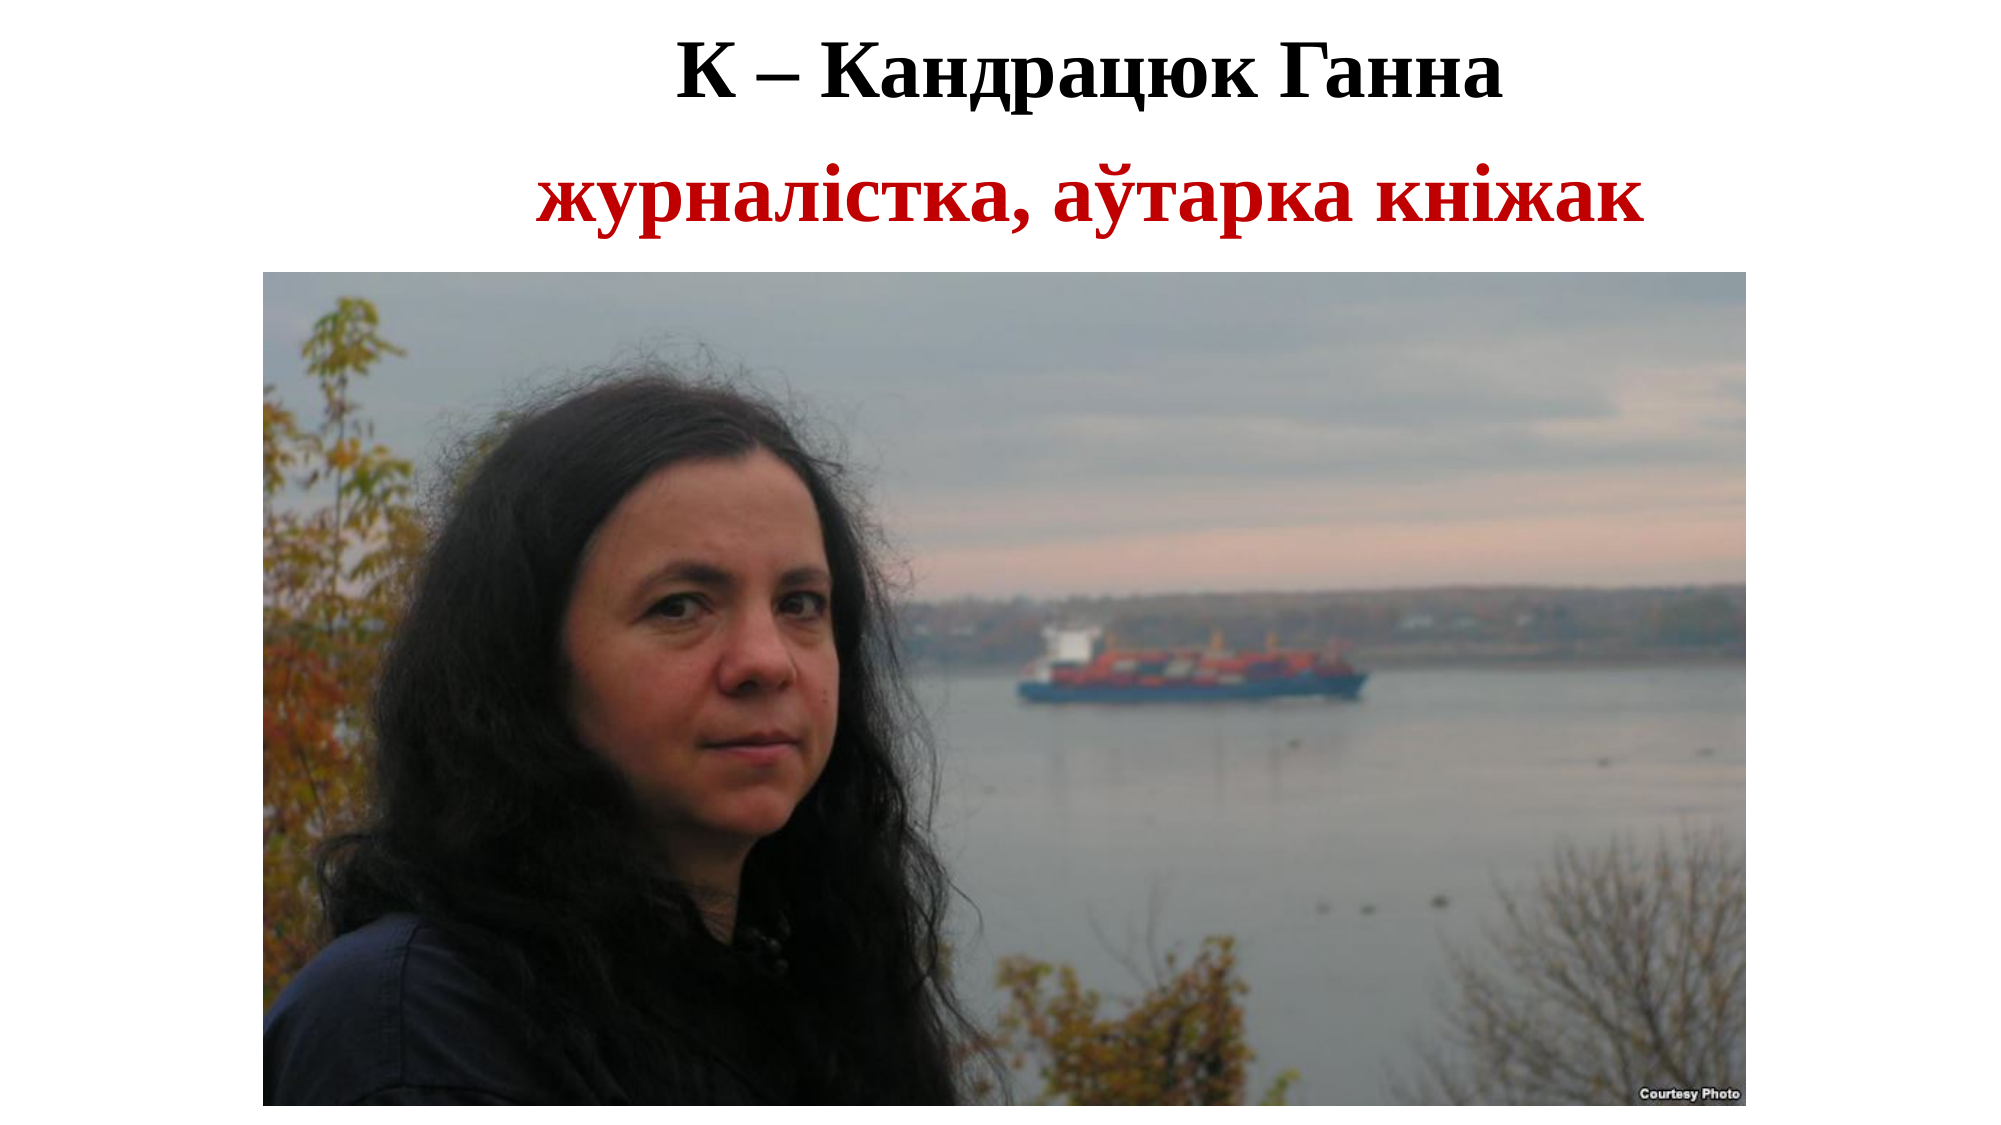

К – Кандрацюк Ганна
журналістка, аўтарка кніжак